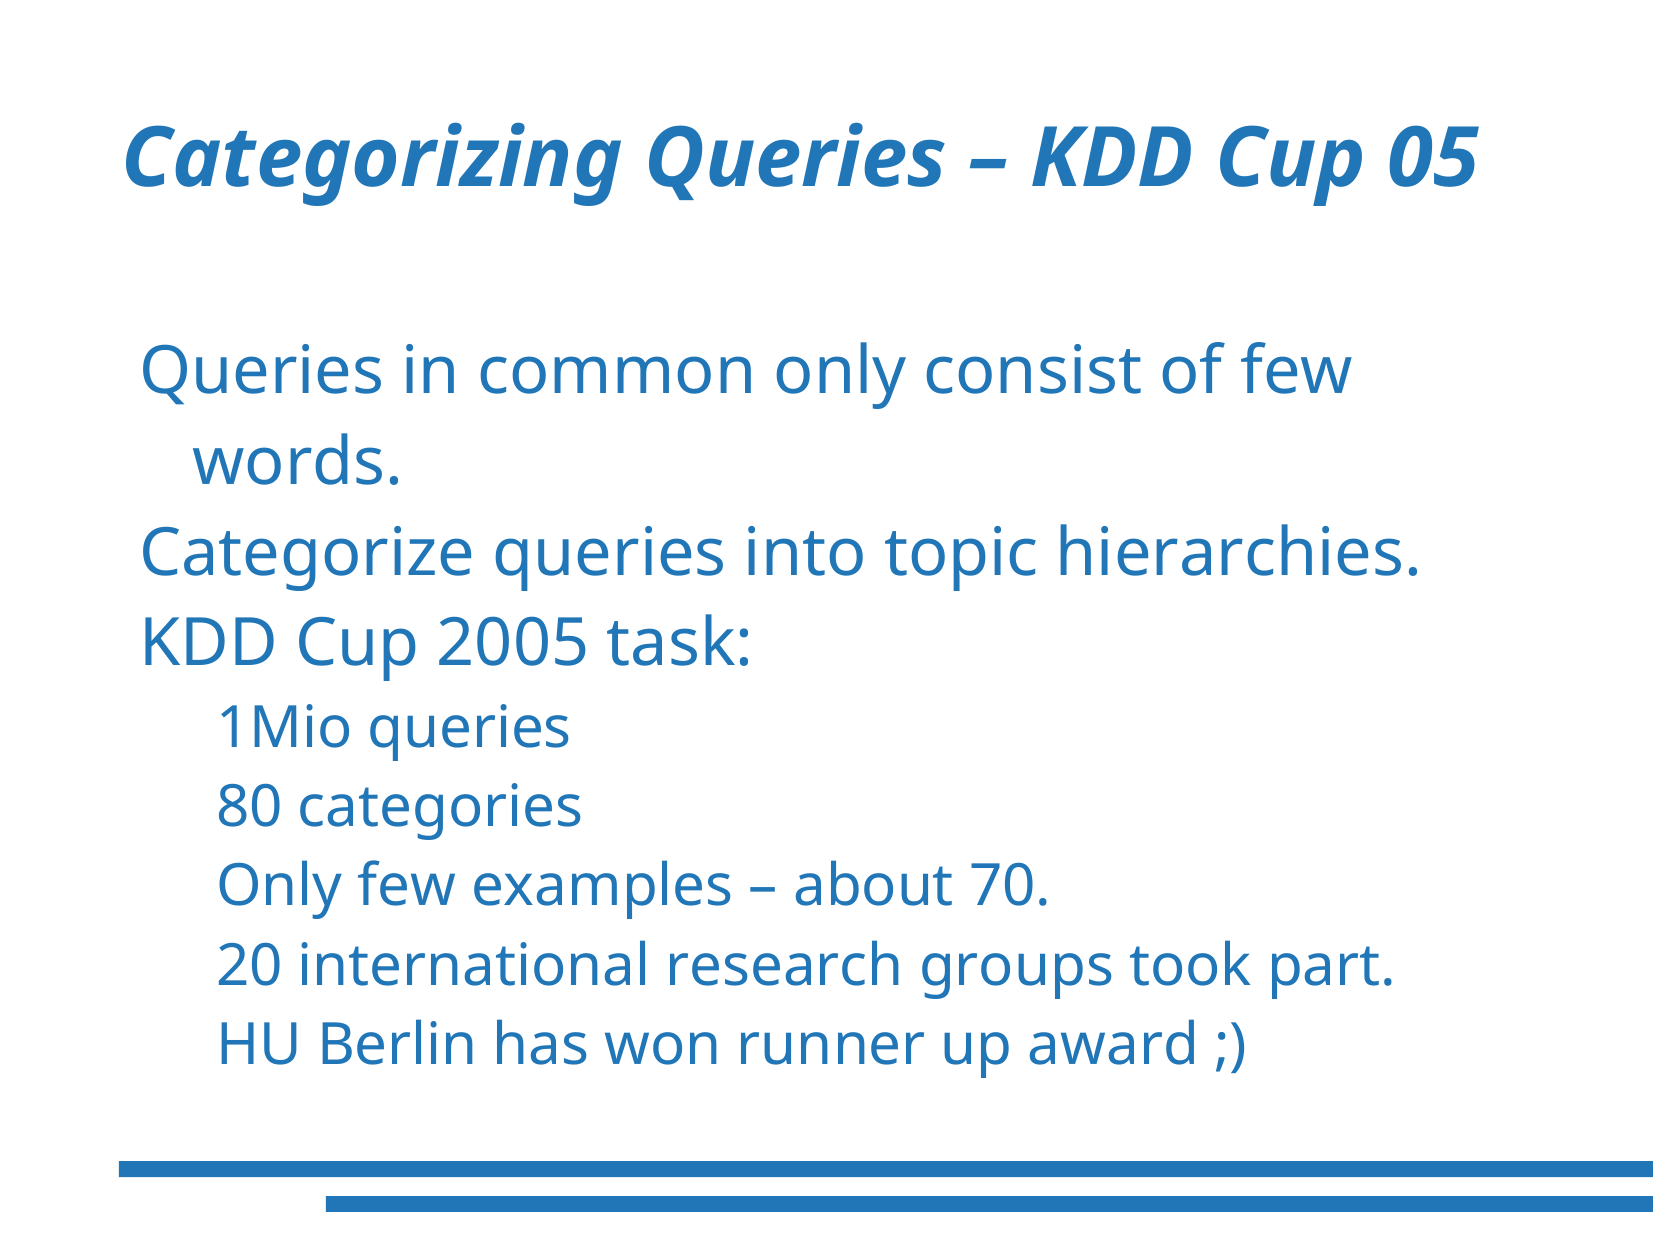

# Categorizing Queries – KDD Cup 05
Queries in common only consist of few words.
Categorize queries into topic hierarchies.
KDD Cup 2005 task:
1Mio queries
80 categories
Only few examples – about 70.
20 international research groups took part.
HU Berlin has won runner up award ;)